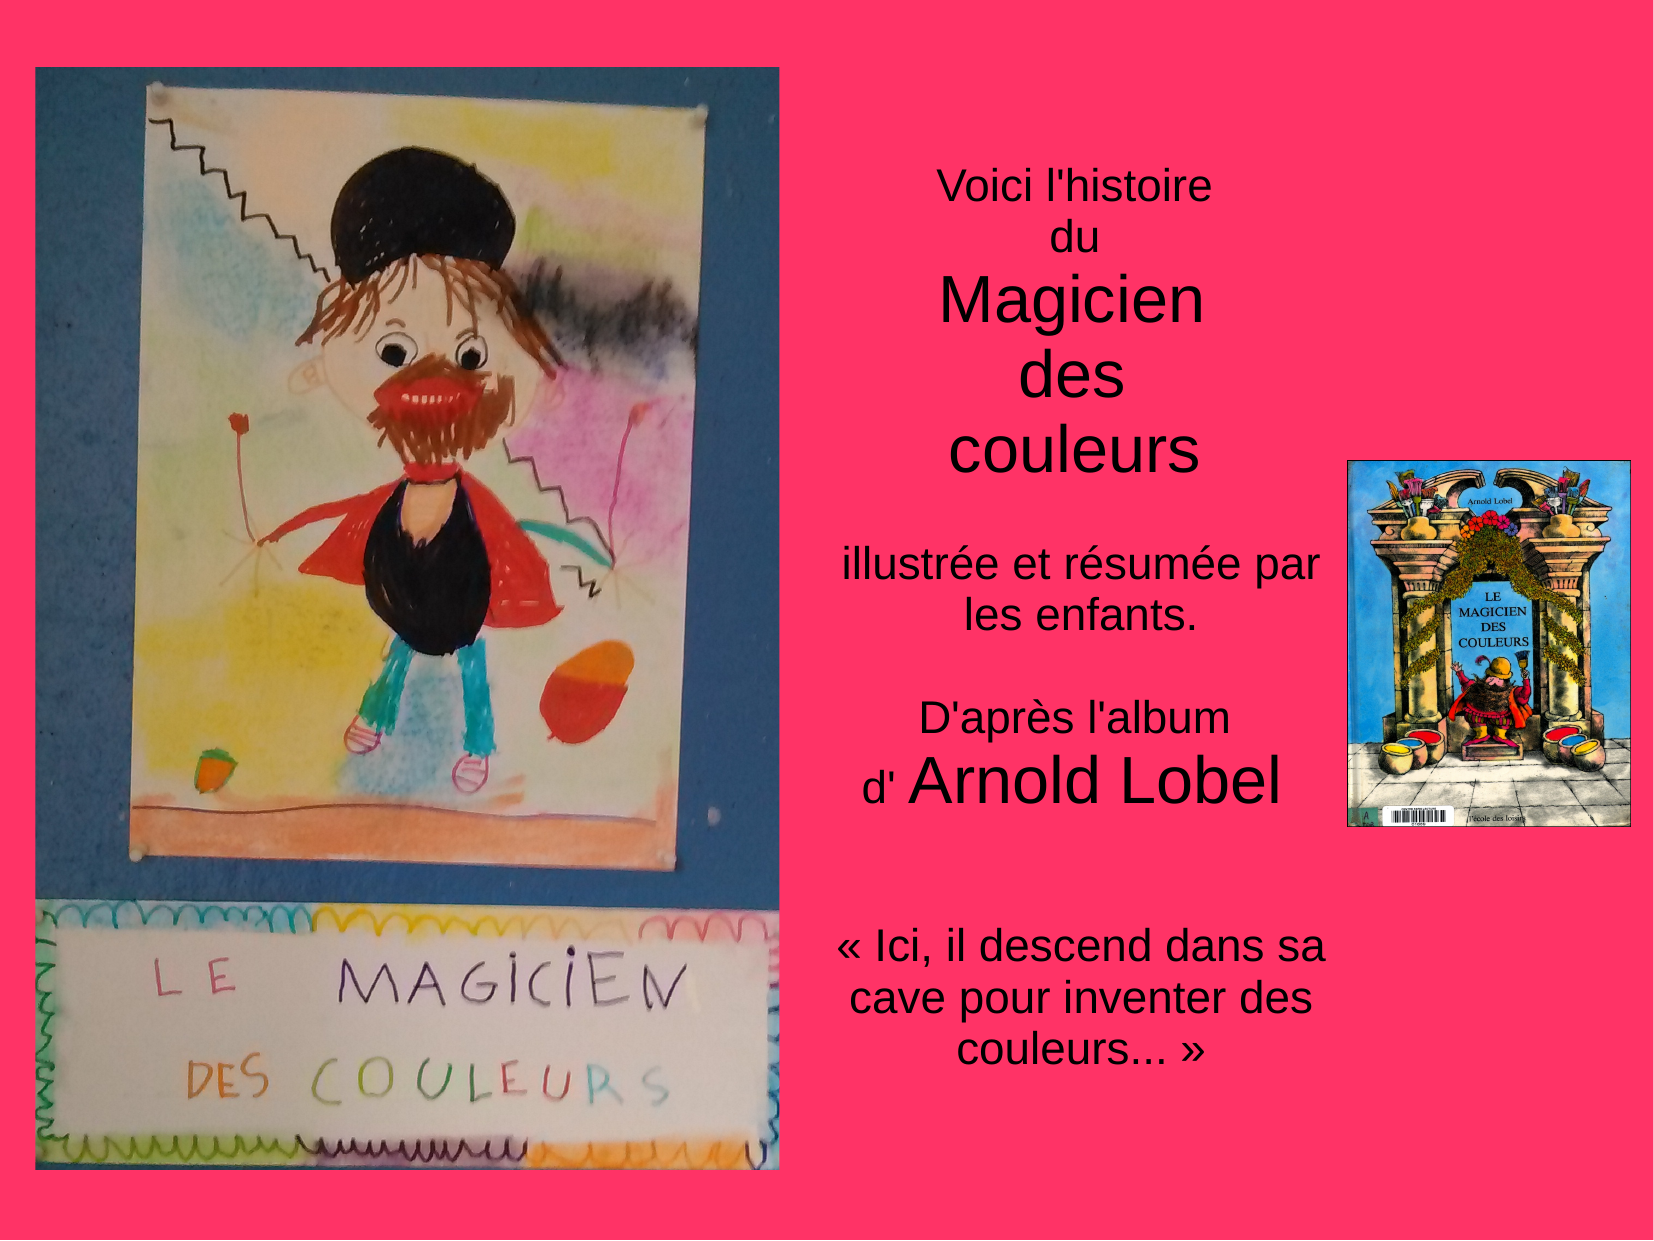

# Voici l'histoire
du
Magicien
des
couleurs
illustrée et résumée par les enfants.
D'après l'album
d' Arnold Lobel
« Ici, il descend dans sa cave pour inventer des couleurs... »